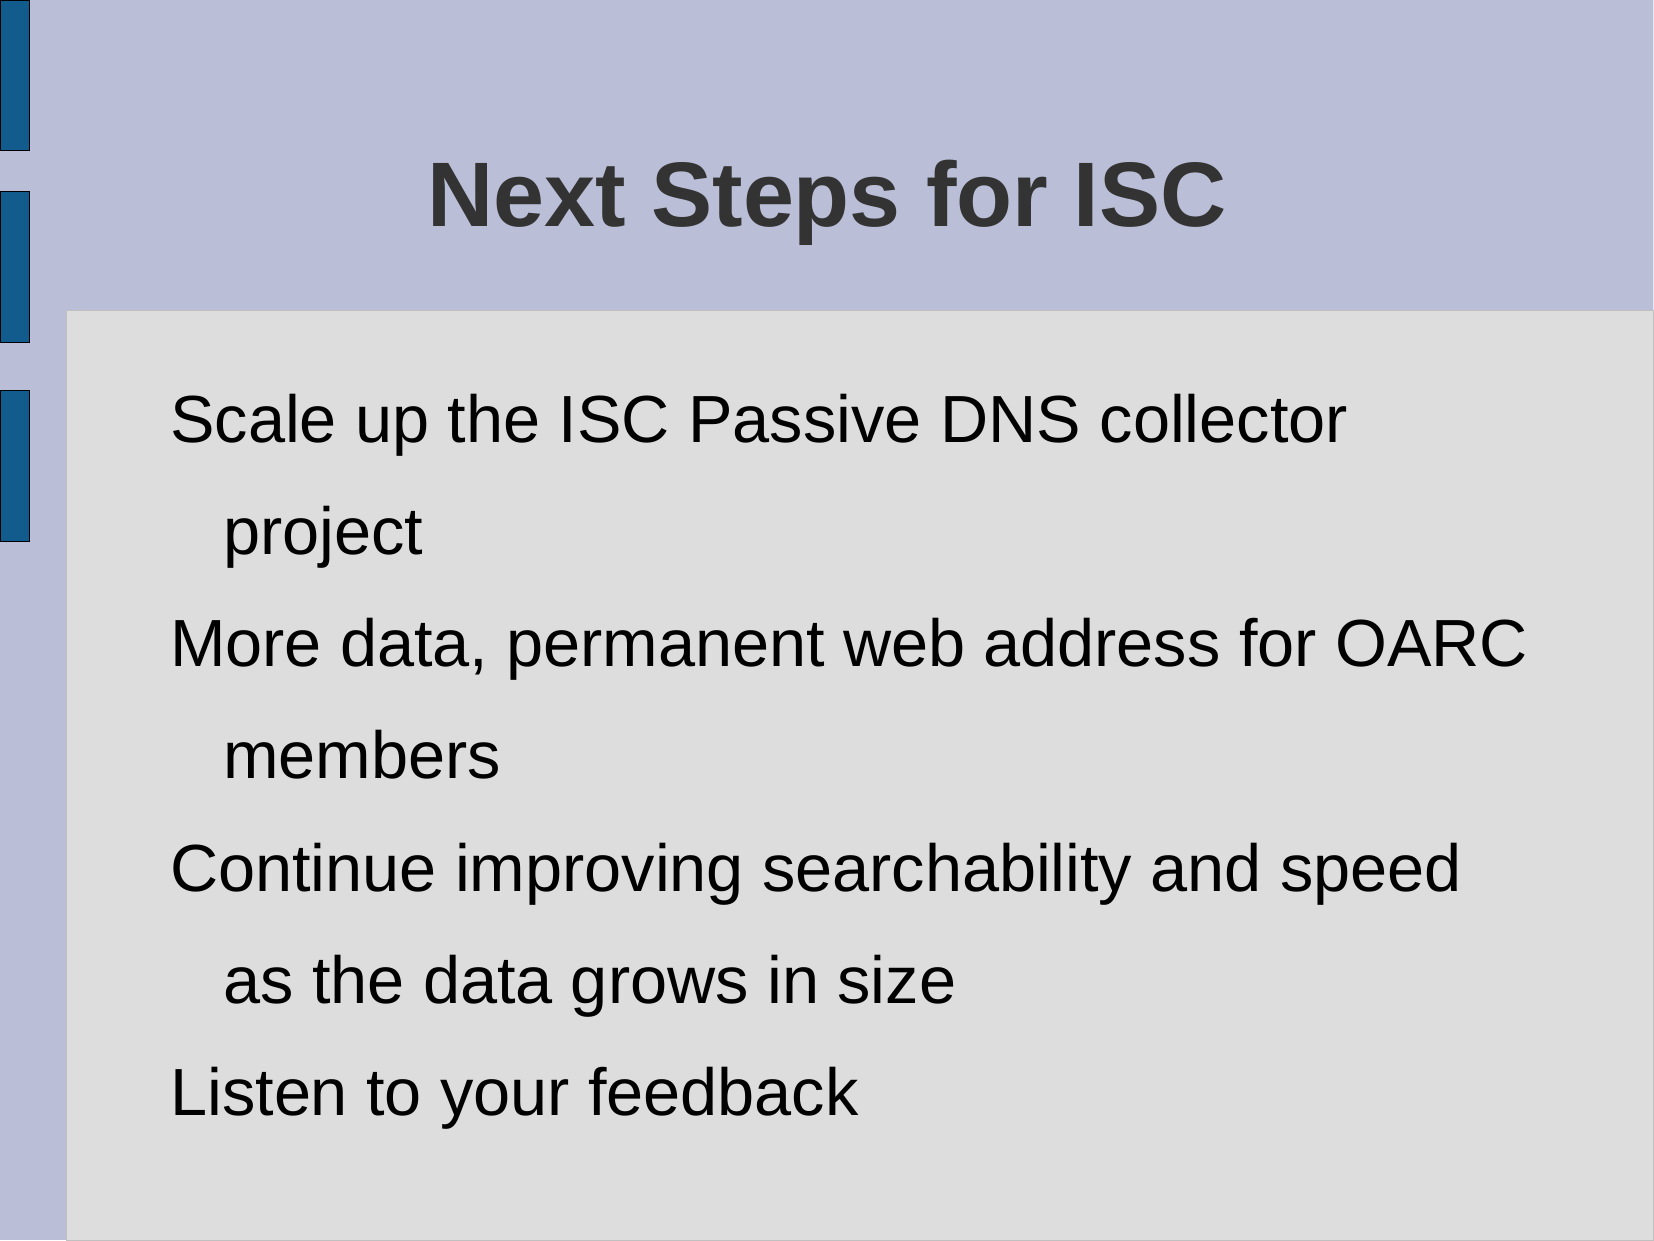

# Next Steps for ISC
Scale up the ISC Passive DNS collector project
More data, permanent web address for OARC members
Continue improving searchability and speed as the data grows in size
Listen to your feedback